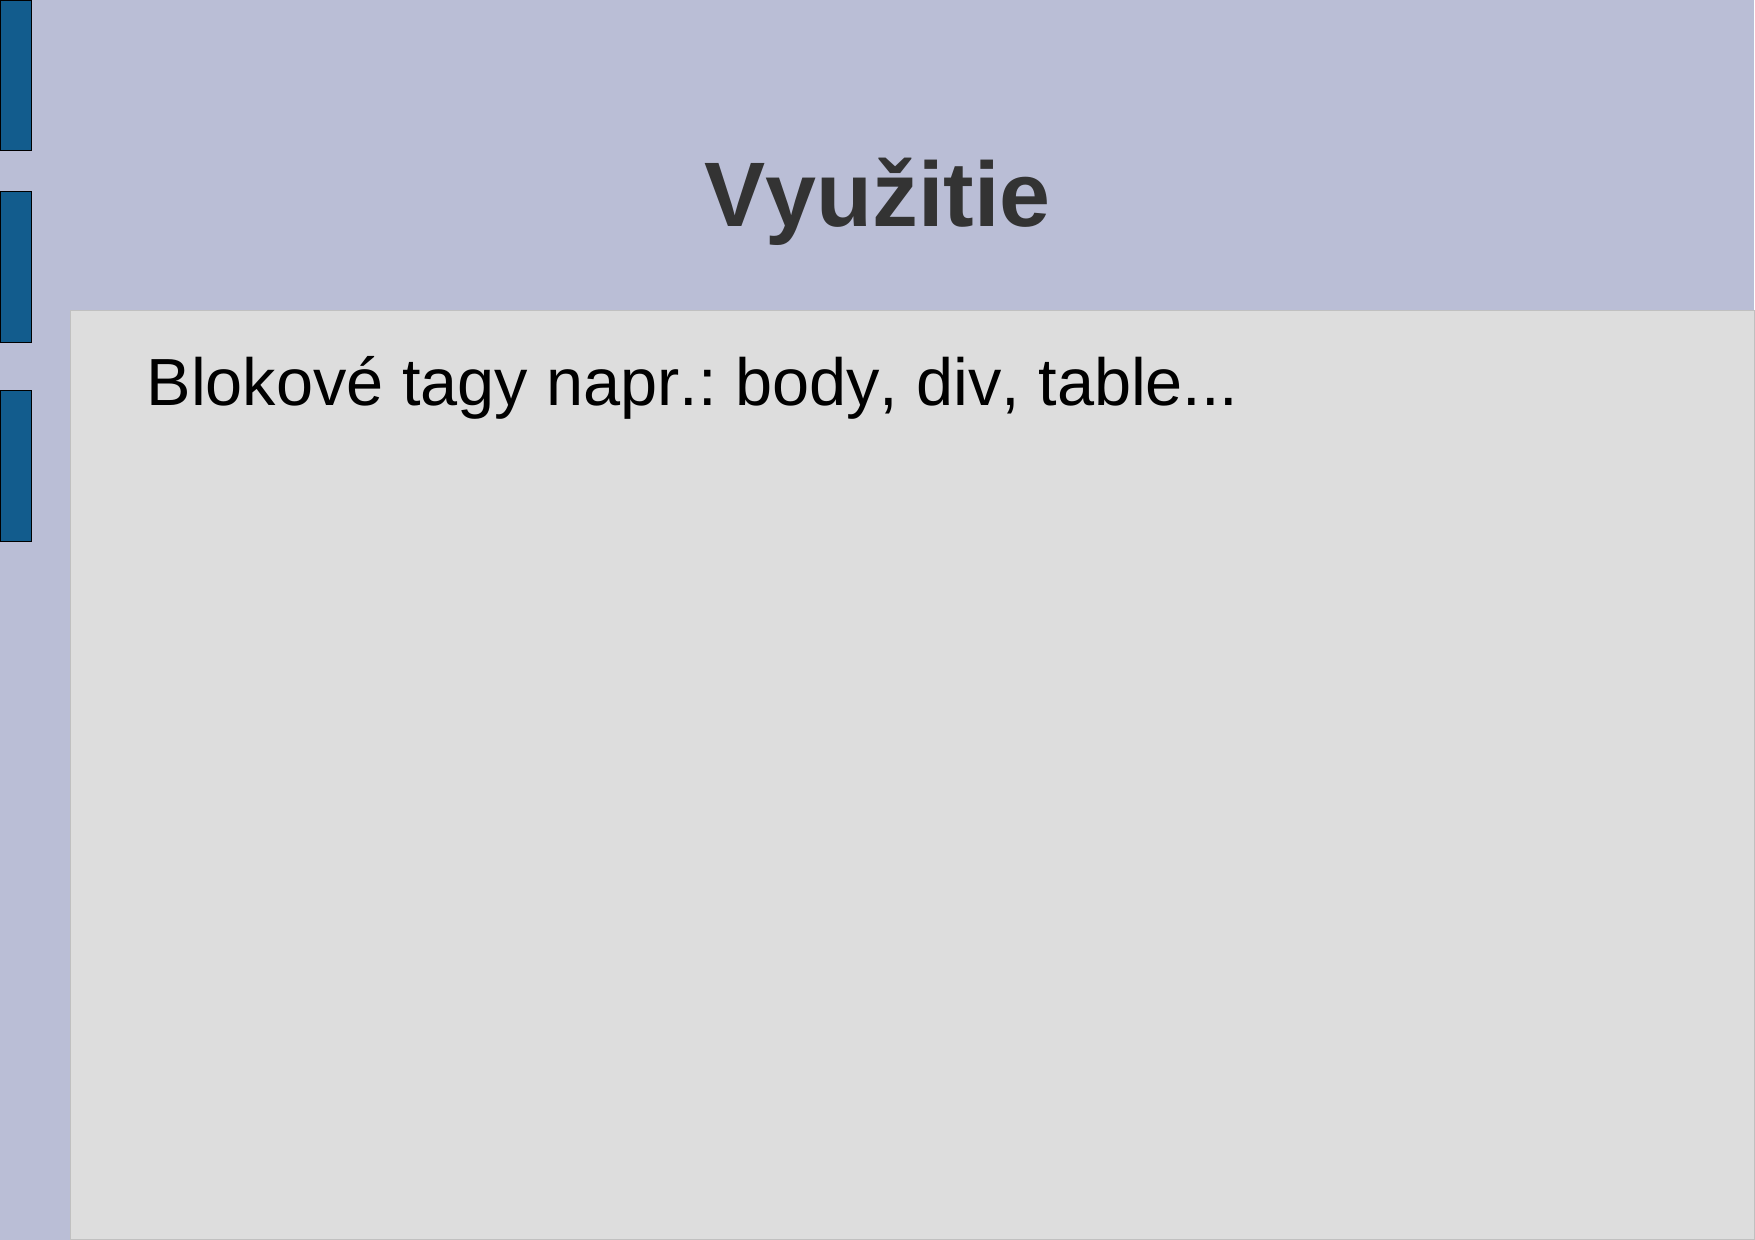

# Využitie
Blokové tagy napr.: body, div, table...